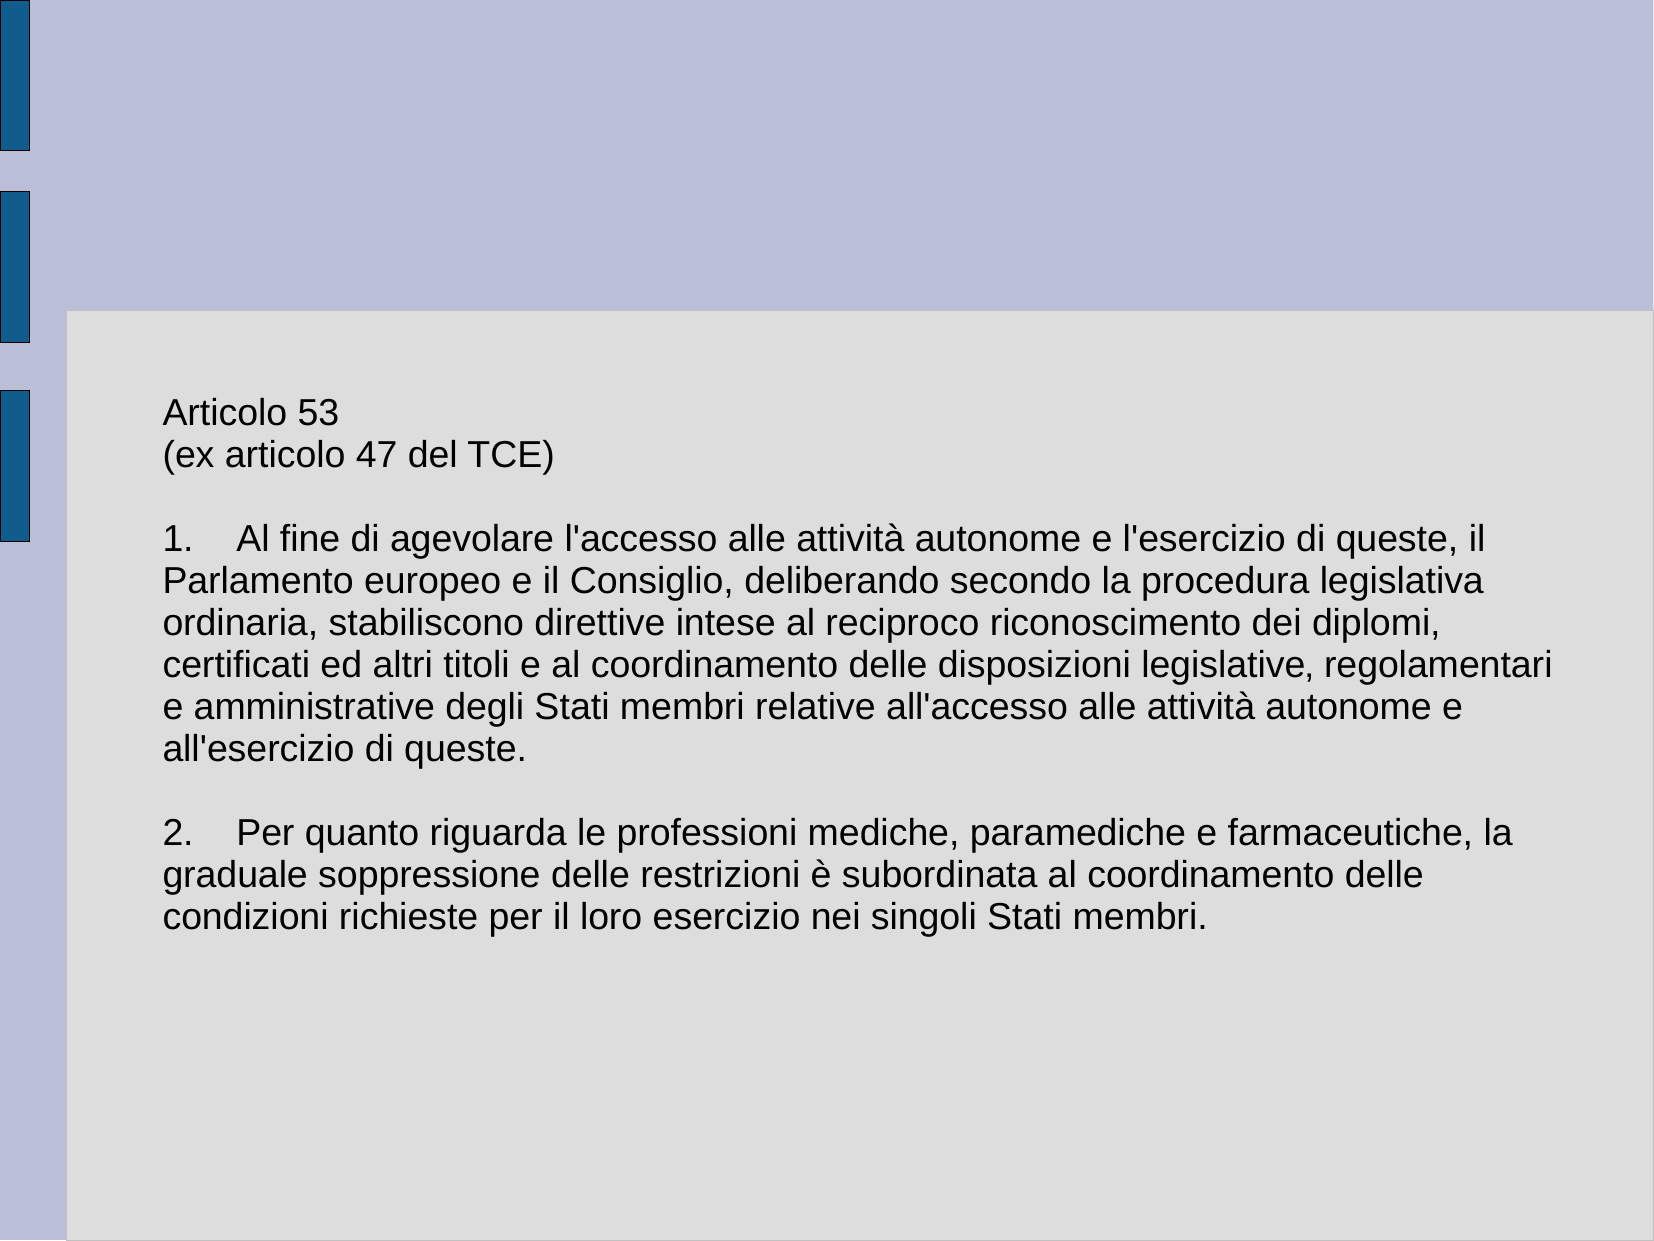

Articolo 53
(ex articolo 47 del TCE)
1.	Al fine di agevolare l'accesso alle attività autonome e l'esercizio di queste, il Parlamento europeo e il Consiglio, deliberando secondo la procedura legislativa ordinaria, stabiliscono direttive intese al reciproco riconoscimento dei diplomi, certificati ed altri titoli e al coordinamento delle disposizioni legislative‚ regolamentari e amministrative degli Stati membri relative all'accesso alle attività autonome e all'esercizio di queste.
2.	Per quanto riguarda le professioni mediche, paramediche e farmaceutiche, la graduale soppressione delle restrizioni è subordinata al coordinamento delle condizioni richieste per il loro esercizio nei singoli Stati membri.